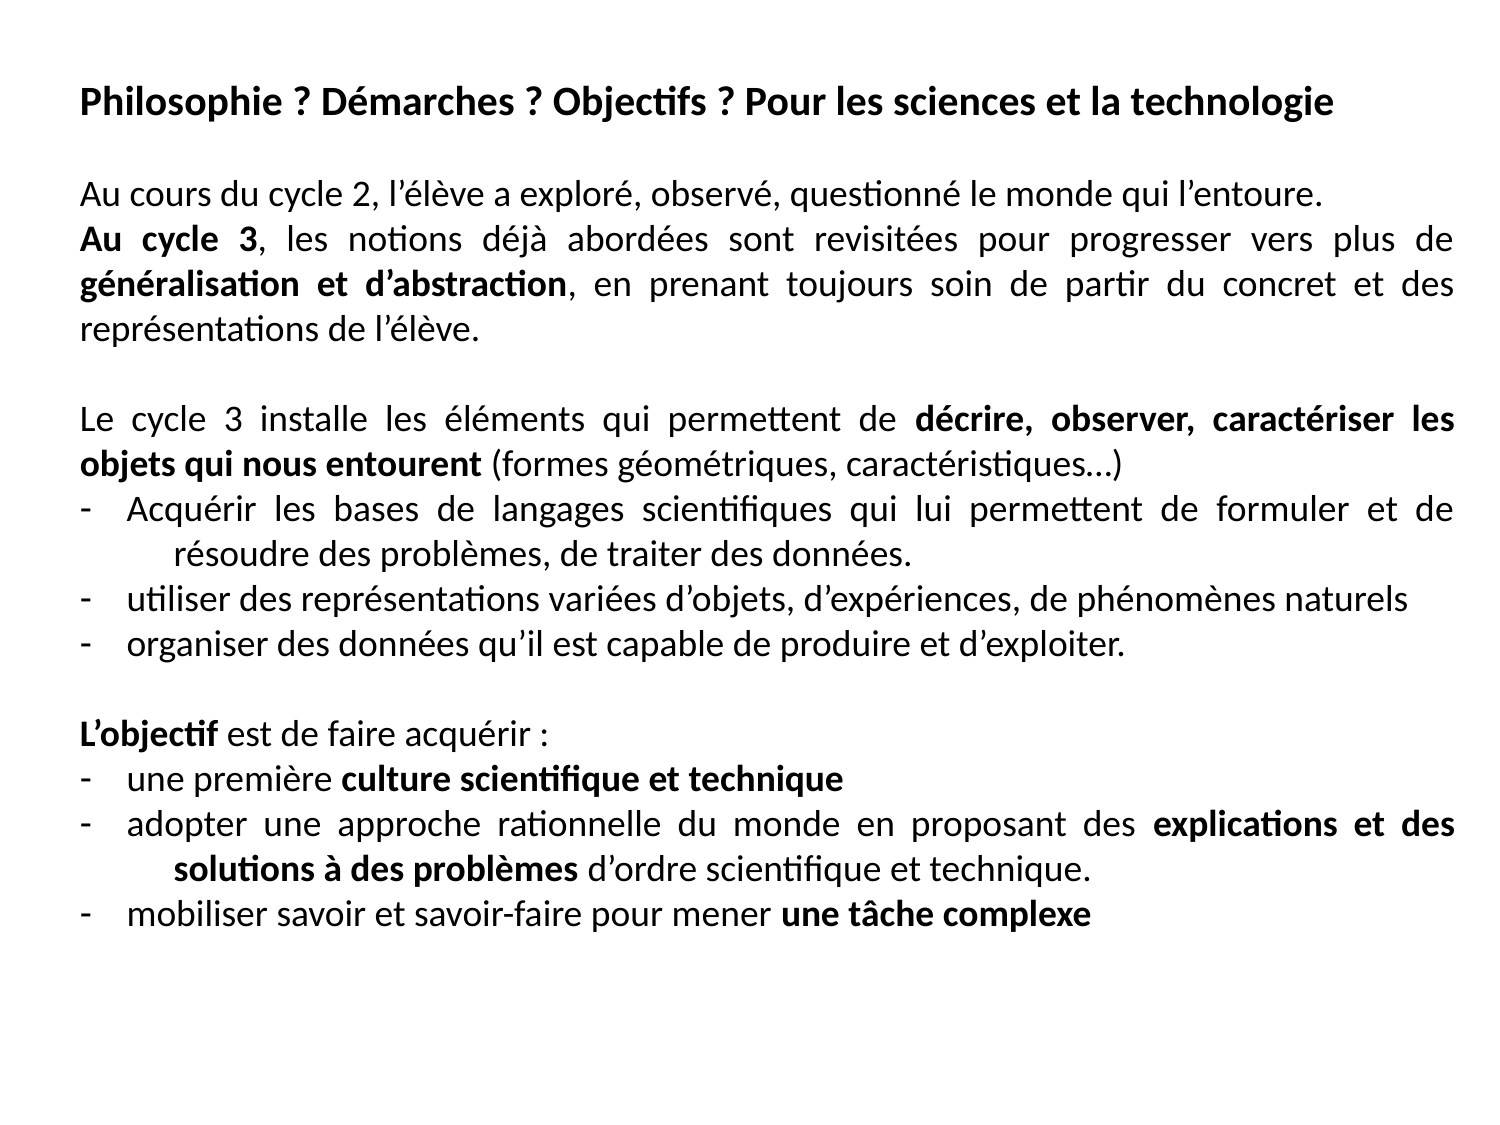

Philosophie ? Démarches ? Objectifs ? Pour les sciences et la technologie
Au cours du cycle 2, l’élève a exploré, observé, questionné le monde qui l’entoure.
Au cycle 3, les notions déjà abordées sont revisitées pour progresser vers plus de généralisation et d’abstraction, en prenant toujours soin de partir du concret et des représentations de l’élève.
Le cycle 3 installe les éléments qui permettent de décrire, observer, caractériser les objets qui nous entourent (formes géométriques, caractéristiques…)
Acquérir les bases de langages scientifiques qui lui permettent de formuler et de résoudre des problèmes, de traiter des données.
utiliser des représentations variées d’objets, d’expériences, de phénomènes naturels
organiser des données qu’il est capable de produire et d’exploiter.
L’objectif est de faire acquérir :
une première culture scientifique et technique
adopter une approche rationnelle du monde en proposant des explications et des solutions à des problèmes d’ordre scientifique et technique.
mobiliser savoir et savoir-faire pour mener une tâche complexe